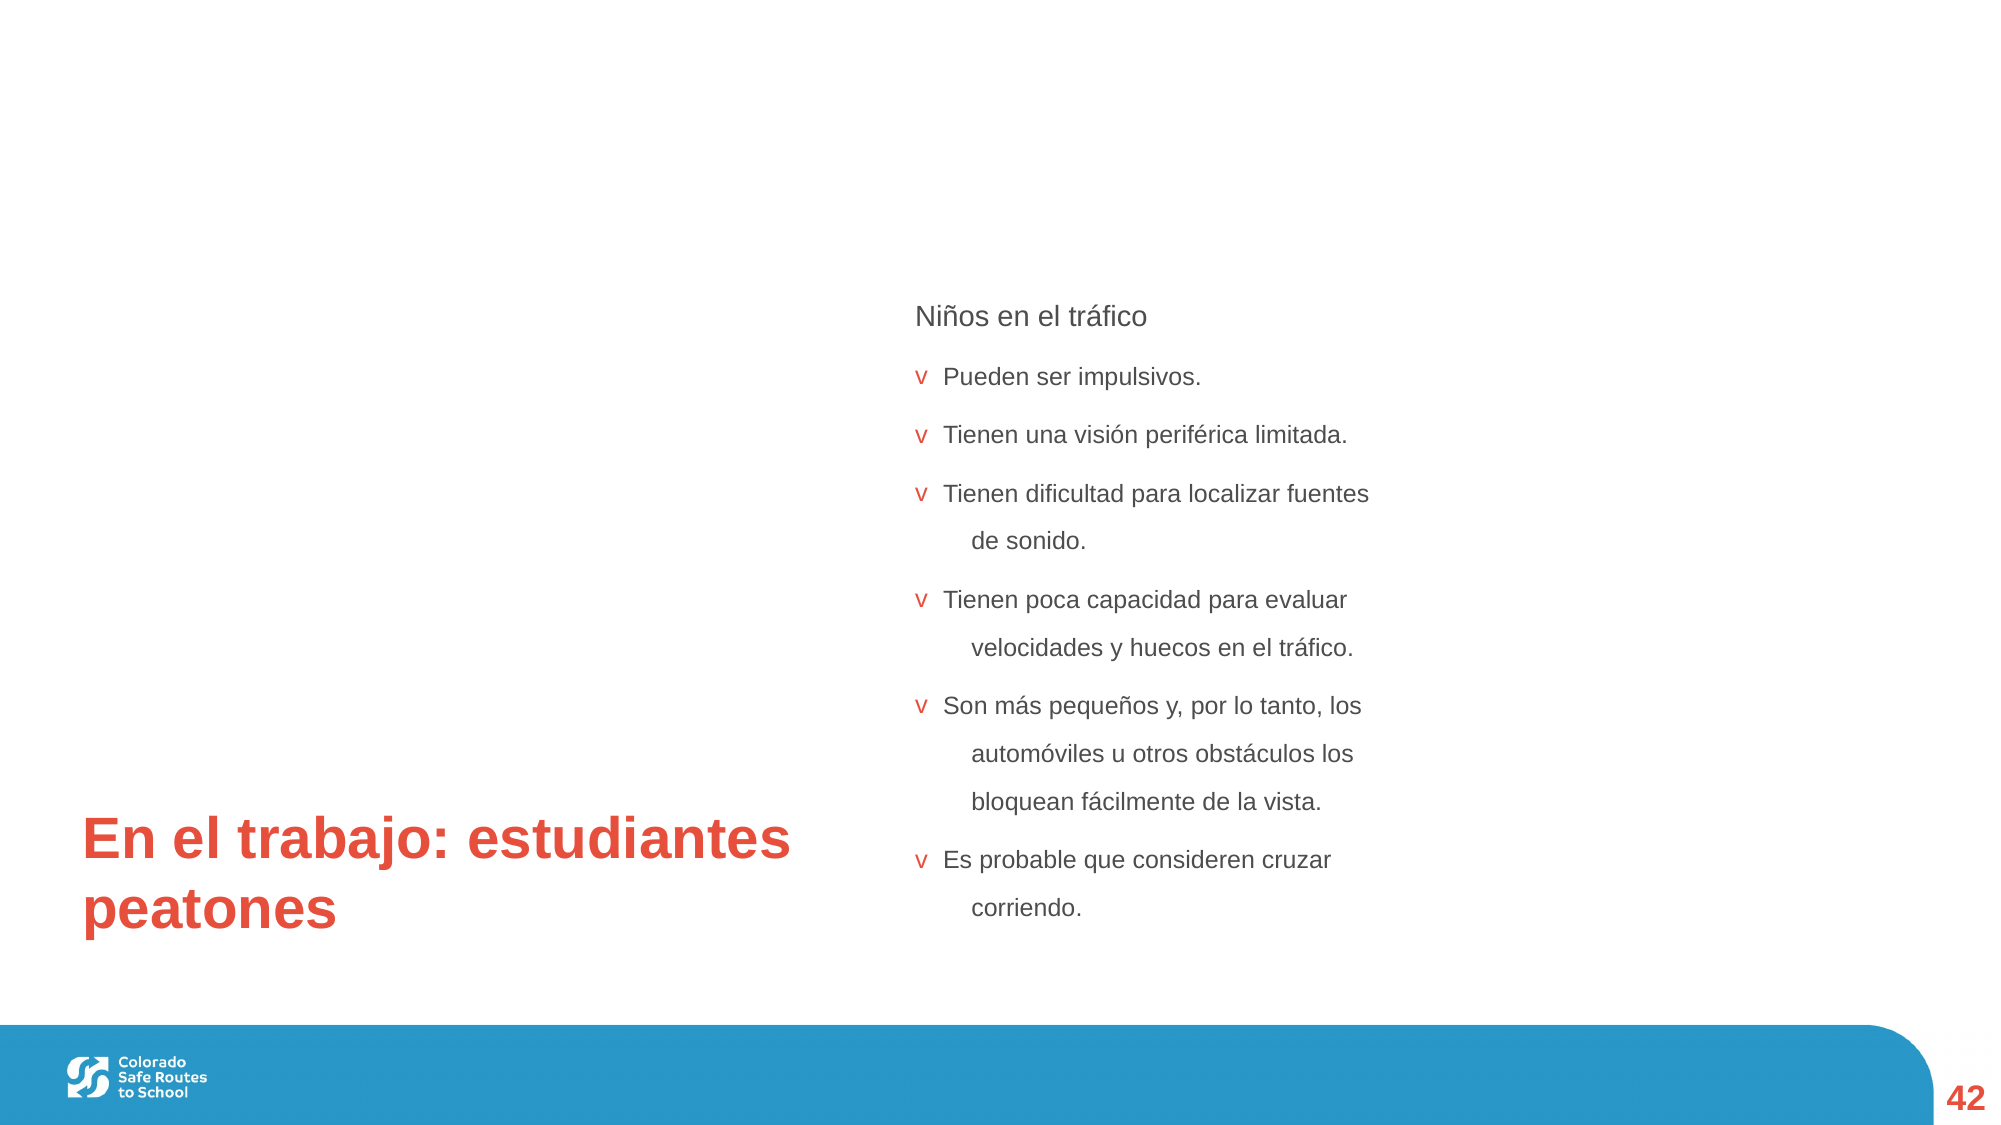

# En el trabajo: estudiantes peatones
Niños en el tráfico
Pueden ser impulsivos.
Tienen una visión periférica limitada.
Tienen dificultad para localizar fuentes de sonido.
Tienen poca capacidad para evaluar velocidades y huecos en el tráfico.
Son más pequeños y, por lo tanto, los automóviles u otros obstáculos los bloquean fácilmente de la vista.
Es probable que consideren cruzar corriendo.
42